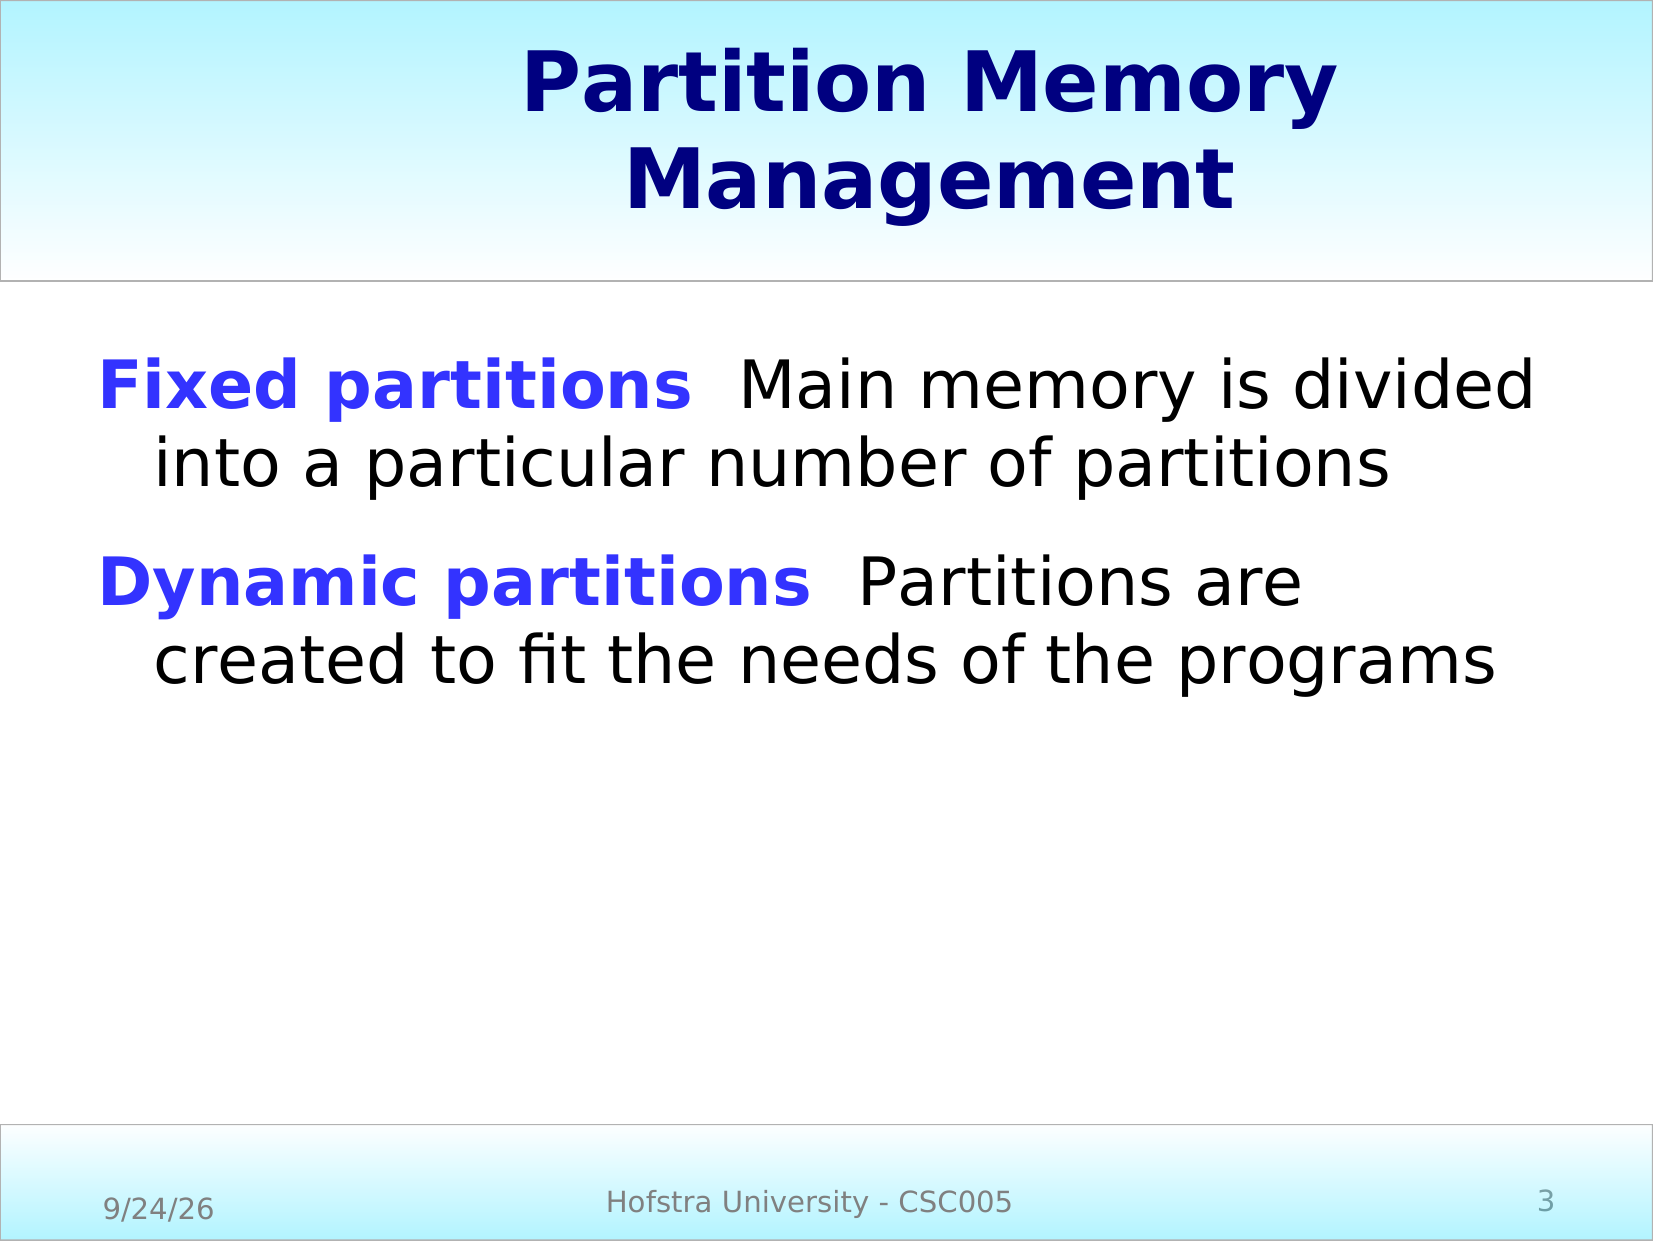

# Partition Memory Management
Fixed partitions Main memory is divided into a particular number of partitions
Dynamic partitions Partitions are created to fit the needs of the programs
3
Hofstra University - CSC005